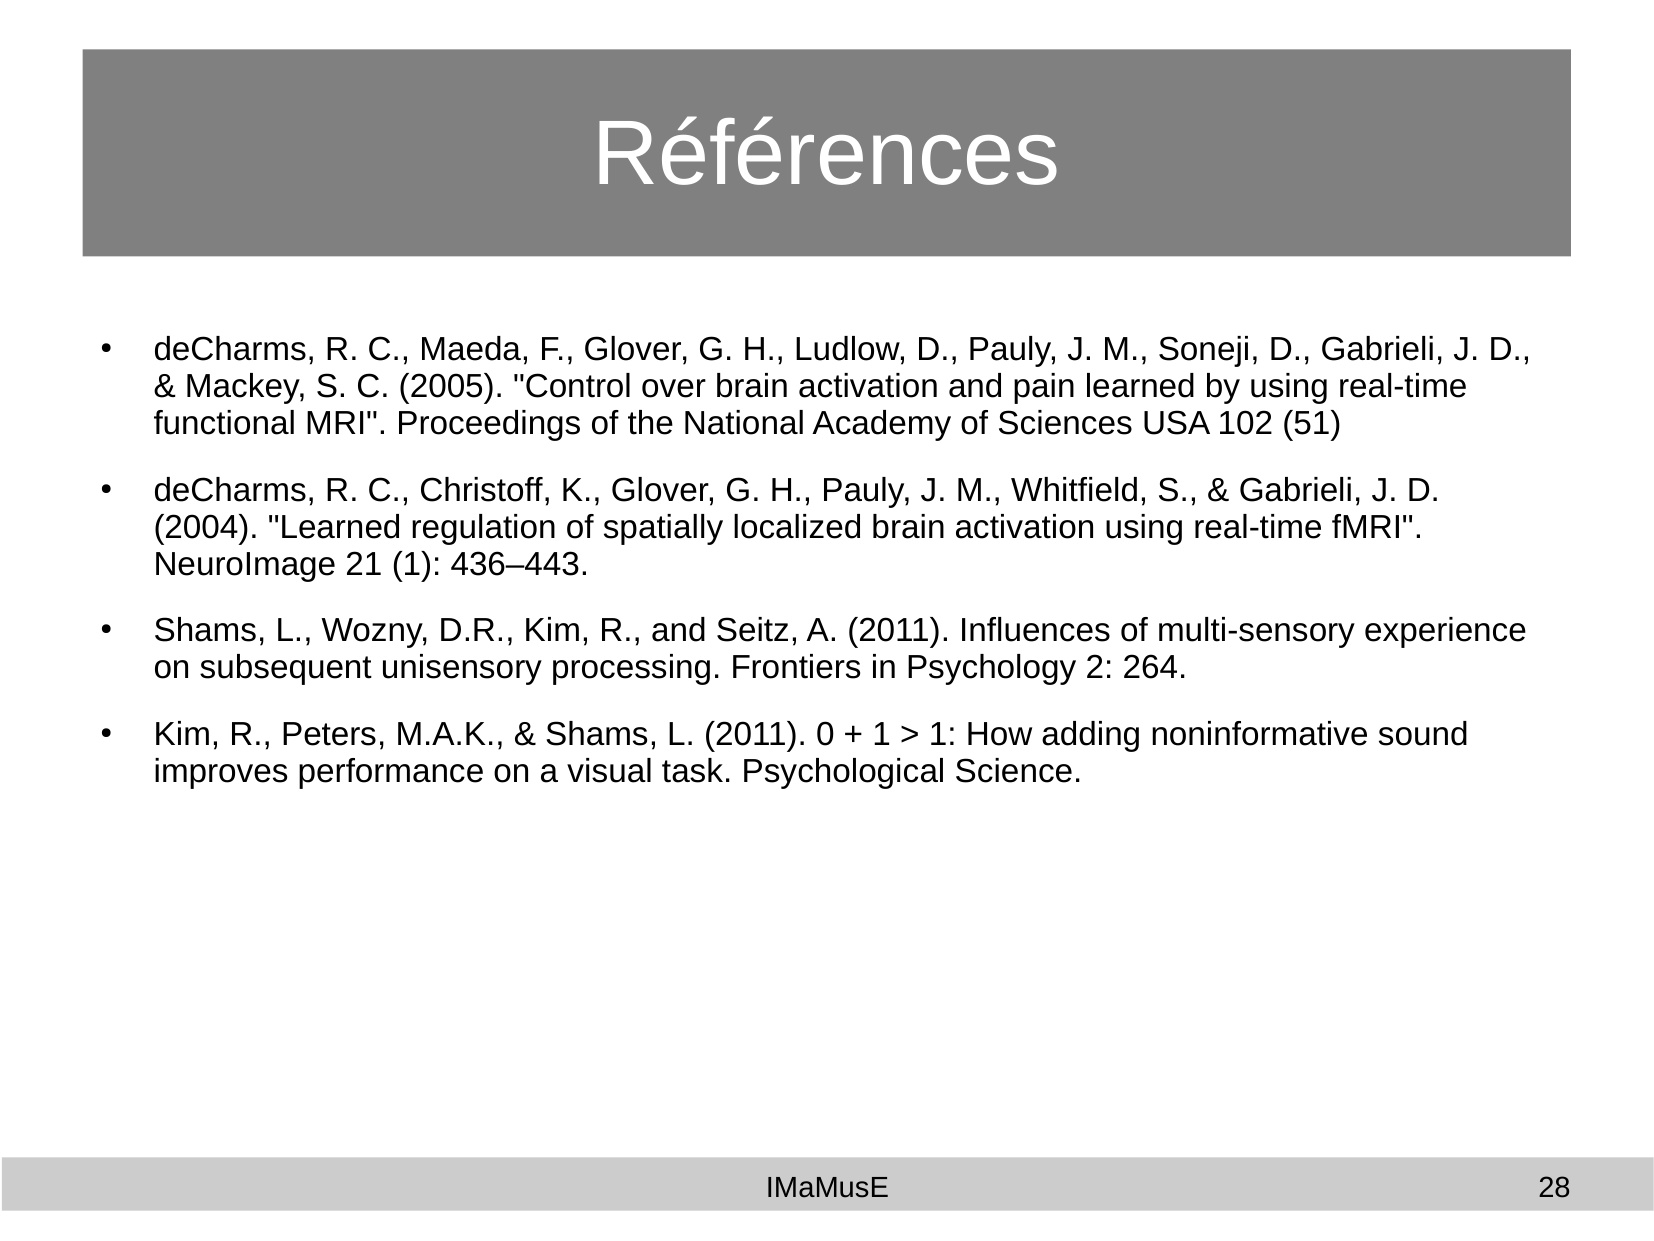

# Références
deCharms, R. C., Maeda, F., Glover, G. H., Ludlow, D., Pauly, J. M., Soneji, D., Gabrieli, J. D., & Mackey, S. C. (2005). "Control over brain activation and pain learned by using real-time functional MRI". Proceedings of the National Academy of Sciences USA 102 (51)
deCharms, R. C., Christoff, K., Glover, G. H., Pauly, J. M., Whitfield, S., & Gabrieli, J. D. (2004). "Learned regulation of spatially localized brain activation using real-time fMRI". NeuroImage 21 (1): 436–443.
Shams, L., Wozny, D.R., Kim, R., and Seitz, A. (2011). Influences of multi-sensory experience on subsequent unisensory processing. Frontiers in Psychology 2: 264.
Kim, R., Peters, M.A.K., & Shams, L. (2011). 0 + 1 > 1: How adding noninformative sound improves performance on a visual task. Psychological Science.
F. Piat - ARTIST - IMaMusE
28